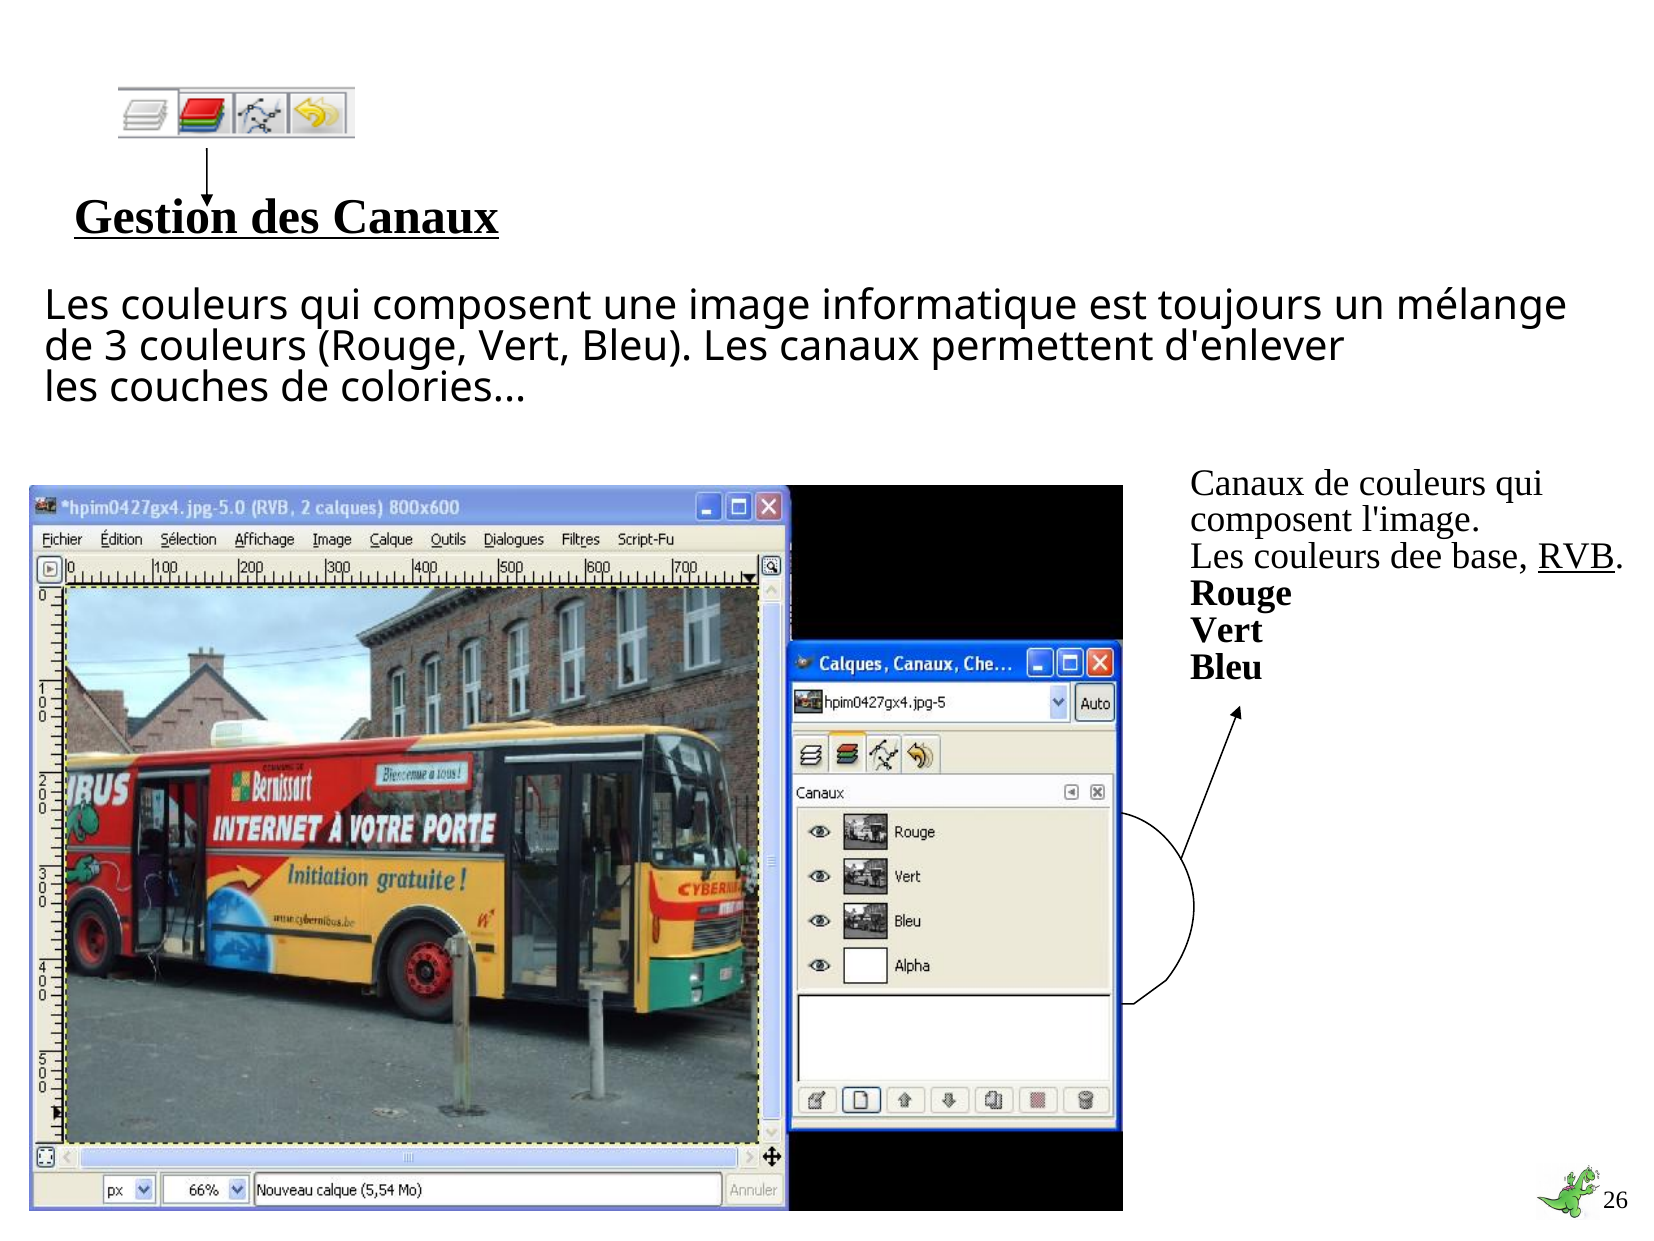

Gestion des Canaux
Les couleurs qui composent une image informatique est toujours un mélange
de 3 couleurs (Rouge, Vert, Bleu). Les canaux permettent d'enlever
les couches de colories...
Canaux de couleurs qui
composent l'image.
Les couleurs dee base, RVB.
Rouge
Vert
Bleu
26